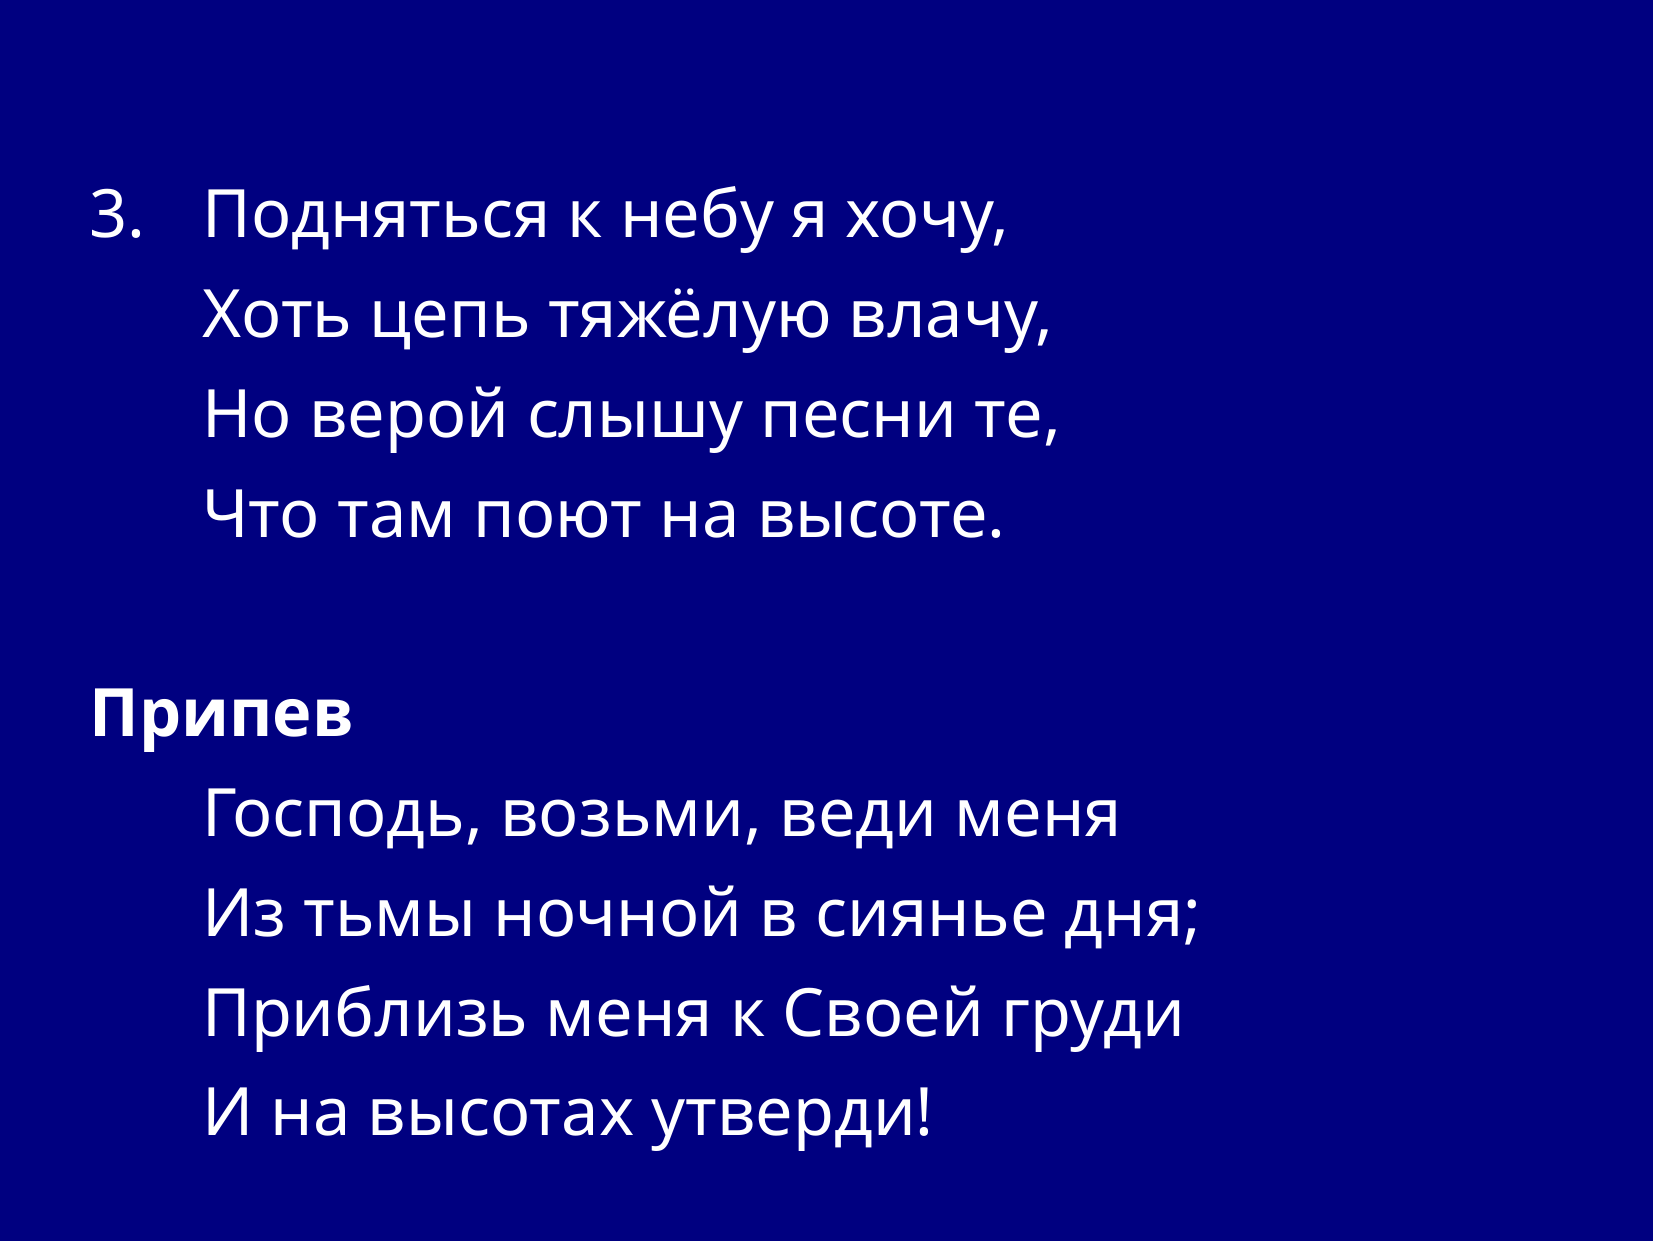

3.	Подняться к небу я хочу,
	Хоть цепь тяжёлую влачу,
	Но верой слышу песни те,
	Что там поют на высоте.
Припев
	Господь, возьми, веди меня
	Из тьмы ночной в сиянье дня;
	Приблизь меня к Своей груди
	И на высотах утверди!